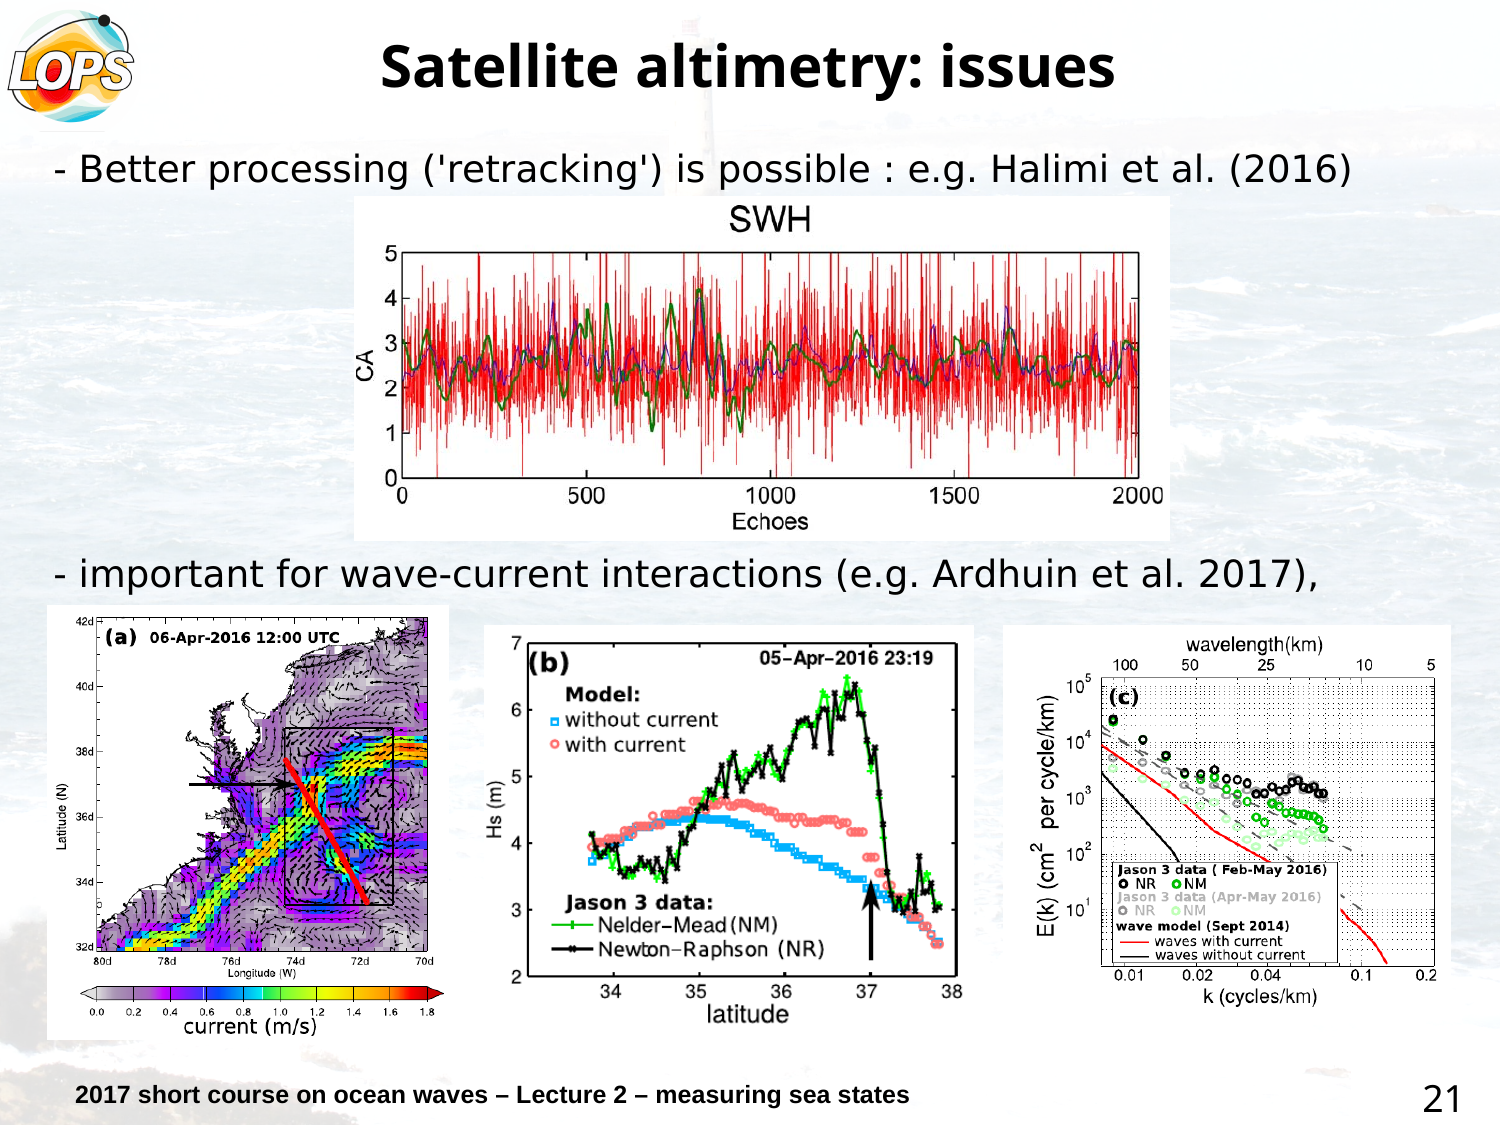

Satellite altimetry: issues
- Better processing ('retracking') is possible : e.g. Halimi et al. (2016)
- important for wave-current interactions (e.g. Ardhuin et al. 2017),
21